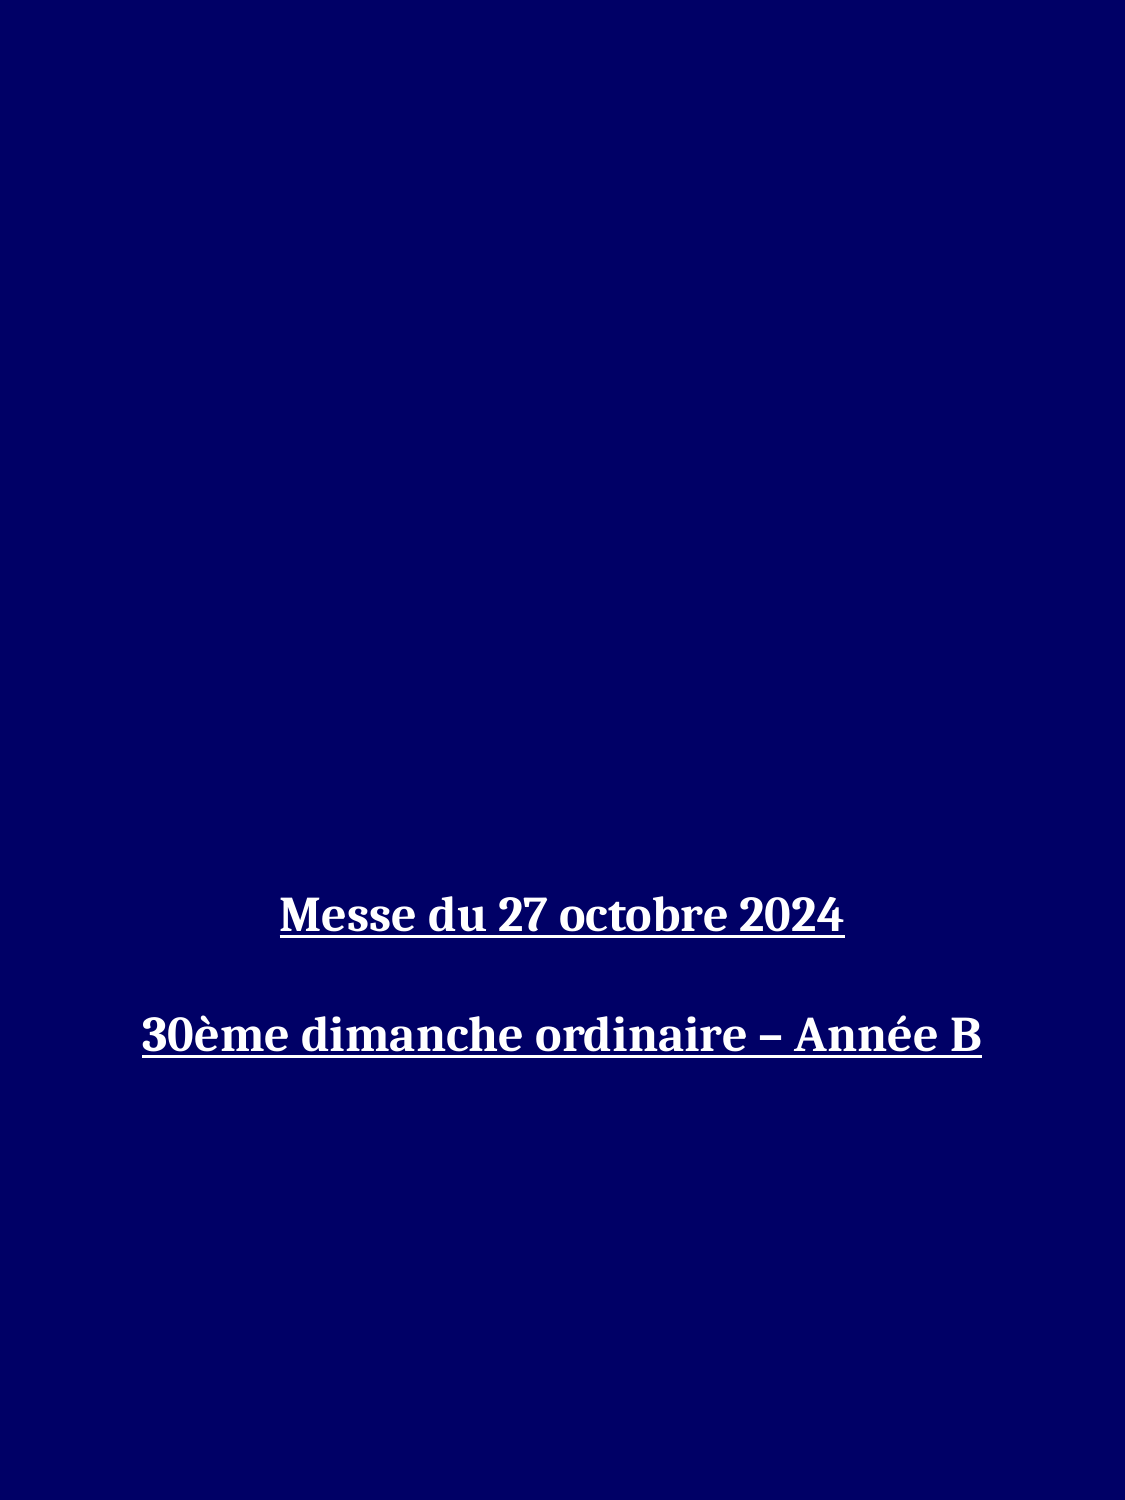

Messe du 27 octobre 2024
30ème dimanche ordinaire – Année B